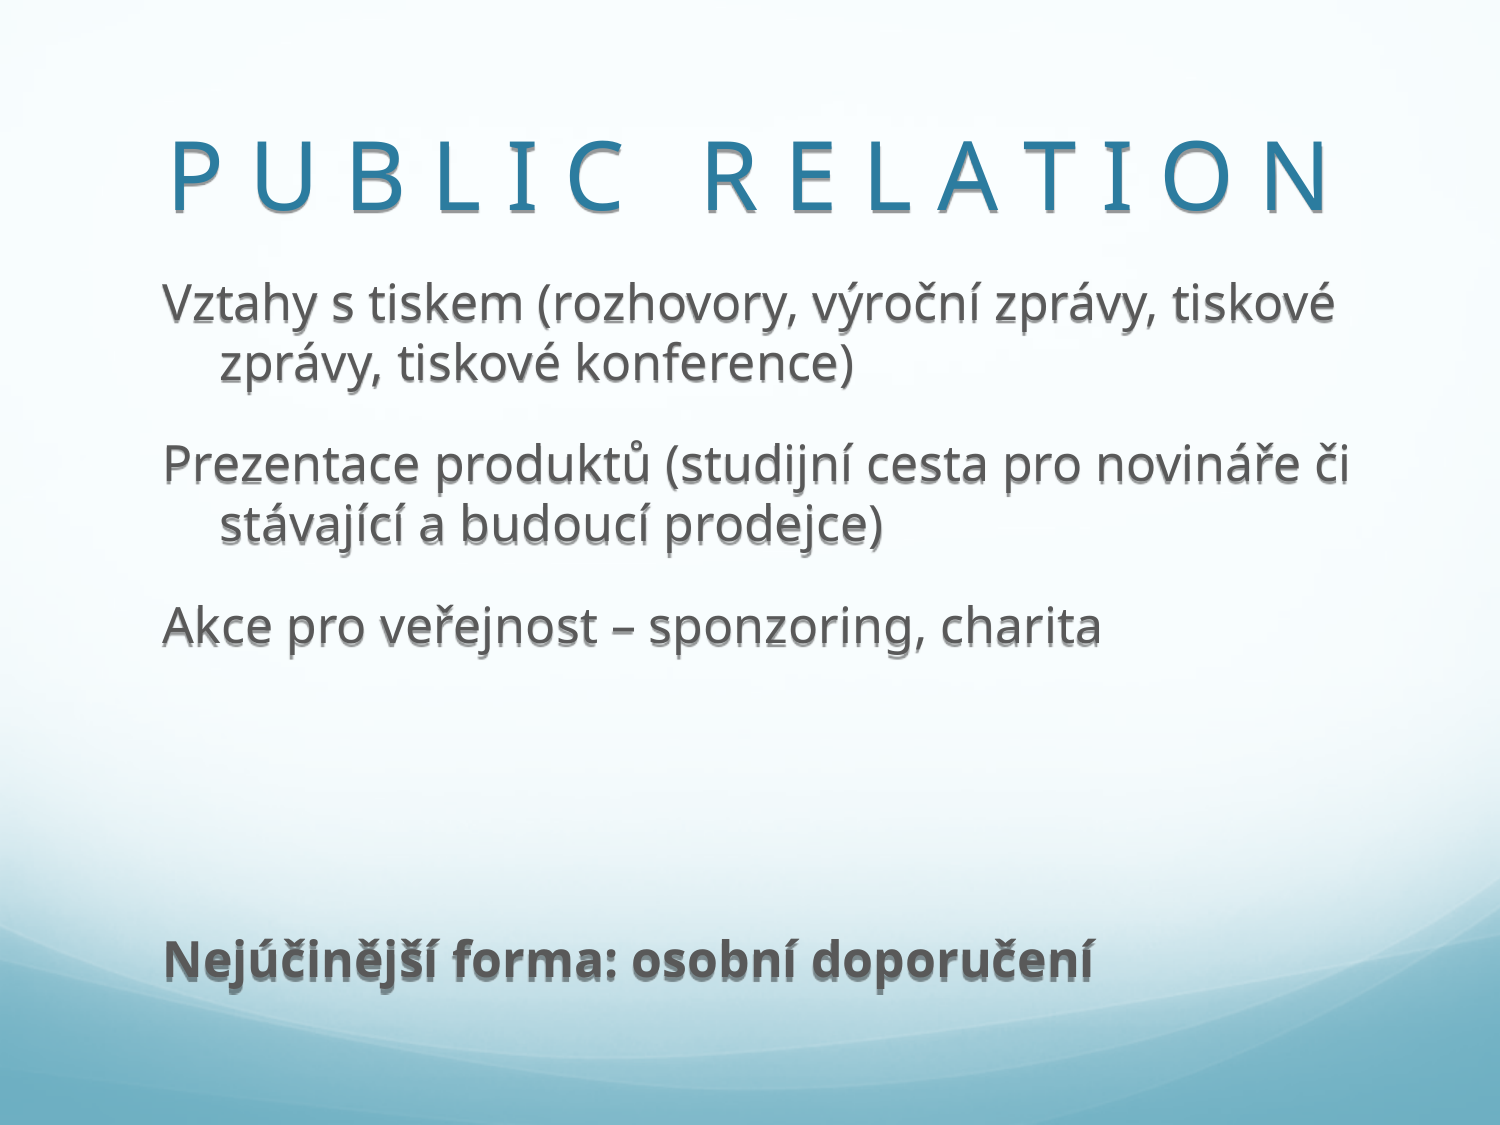

# P U B L I C R E L A T I O N
Vztahy s tiskem (rozhovory, výroční zprávy, tiskové zprávy, tiskové konference)
Prezentace produktů (studijní cesta pro novináře či stávající a budoucí prodejce)
Akce pro veřejnost – sponzoring, charita
Nejúčinější forma: osobní doporučení